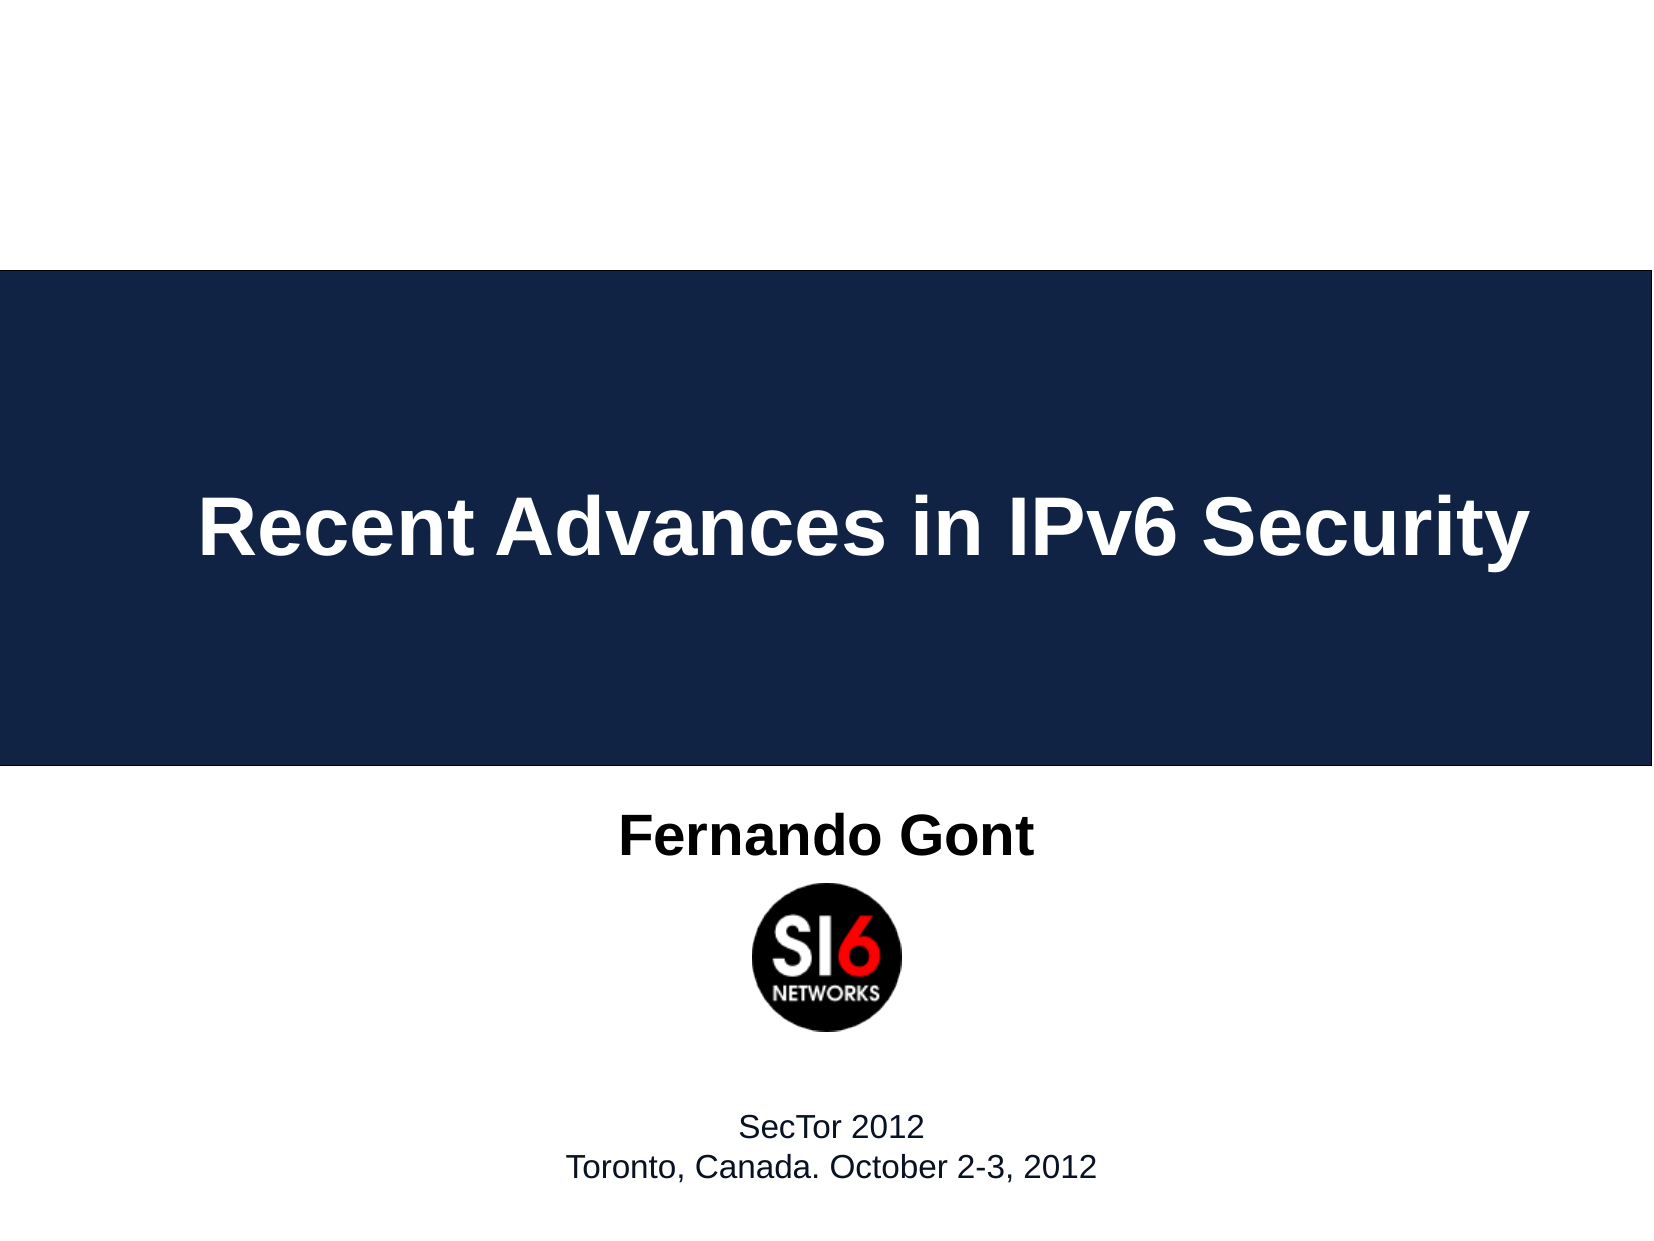

# Recent Advances in IPv6 Security
SecTor 2012
Toronto, Canada. October 2-3, 2012